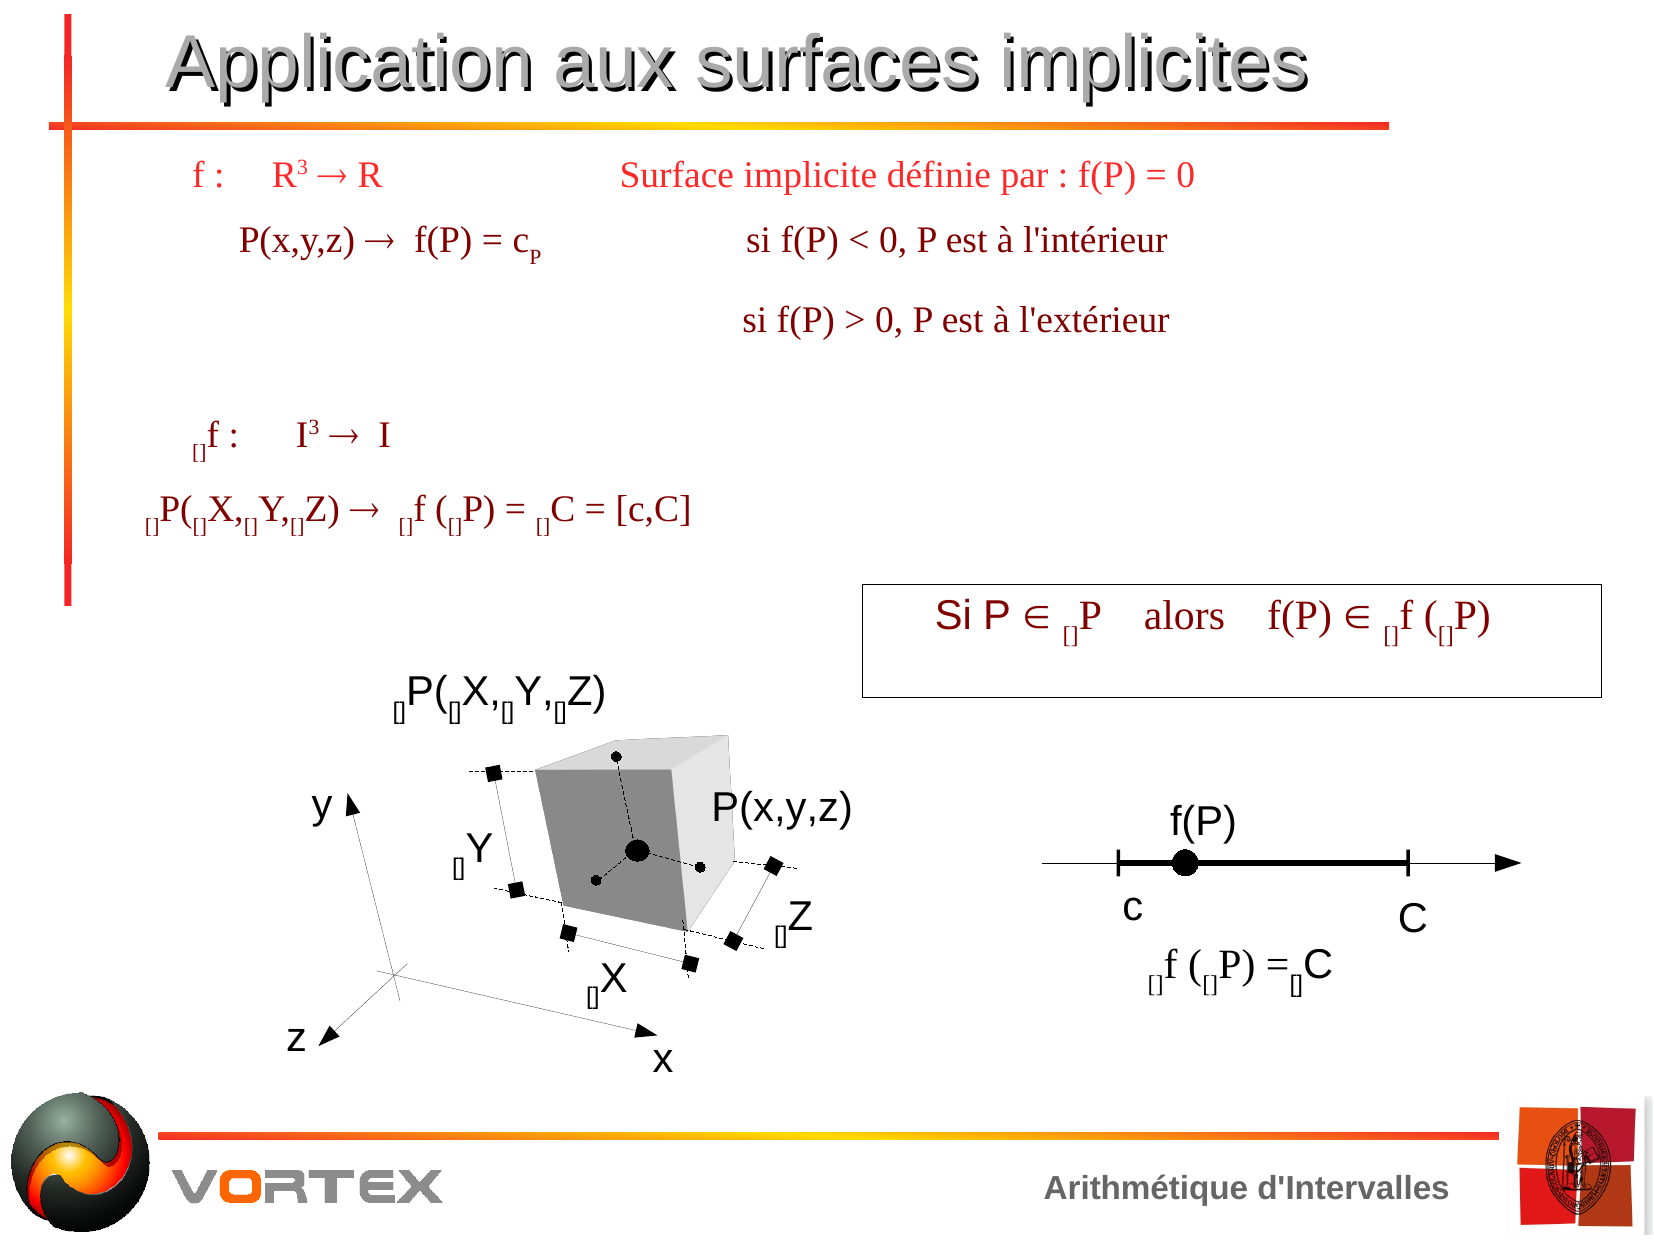

# Application aux surfaces implicites
f : R3  R Surface implicite définie par : f(P) = 0
 P(x,y,z)  f(P) = cP si f(P) < 0, P est à l'intérieur
 si f(P) > 0, P est à l'extérieur
[]f : I3  I
[]P([]X,[]Y,[]Z)  []f ([]P) = []C = [c,C]
 Si P  []P alors f(P)  []f ([]P)
[]P([]X,[]Y,[]Z)
y
P(x,y,z)
f(P)
[]Y
c
[]Z
C
[]f ([]P) =[]C
[]X
z
x